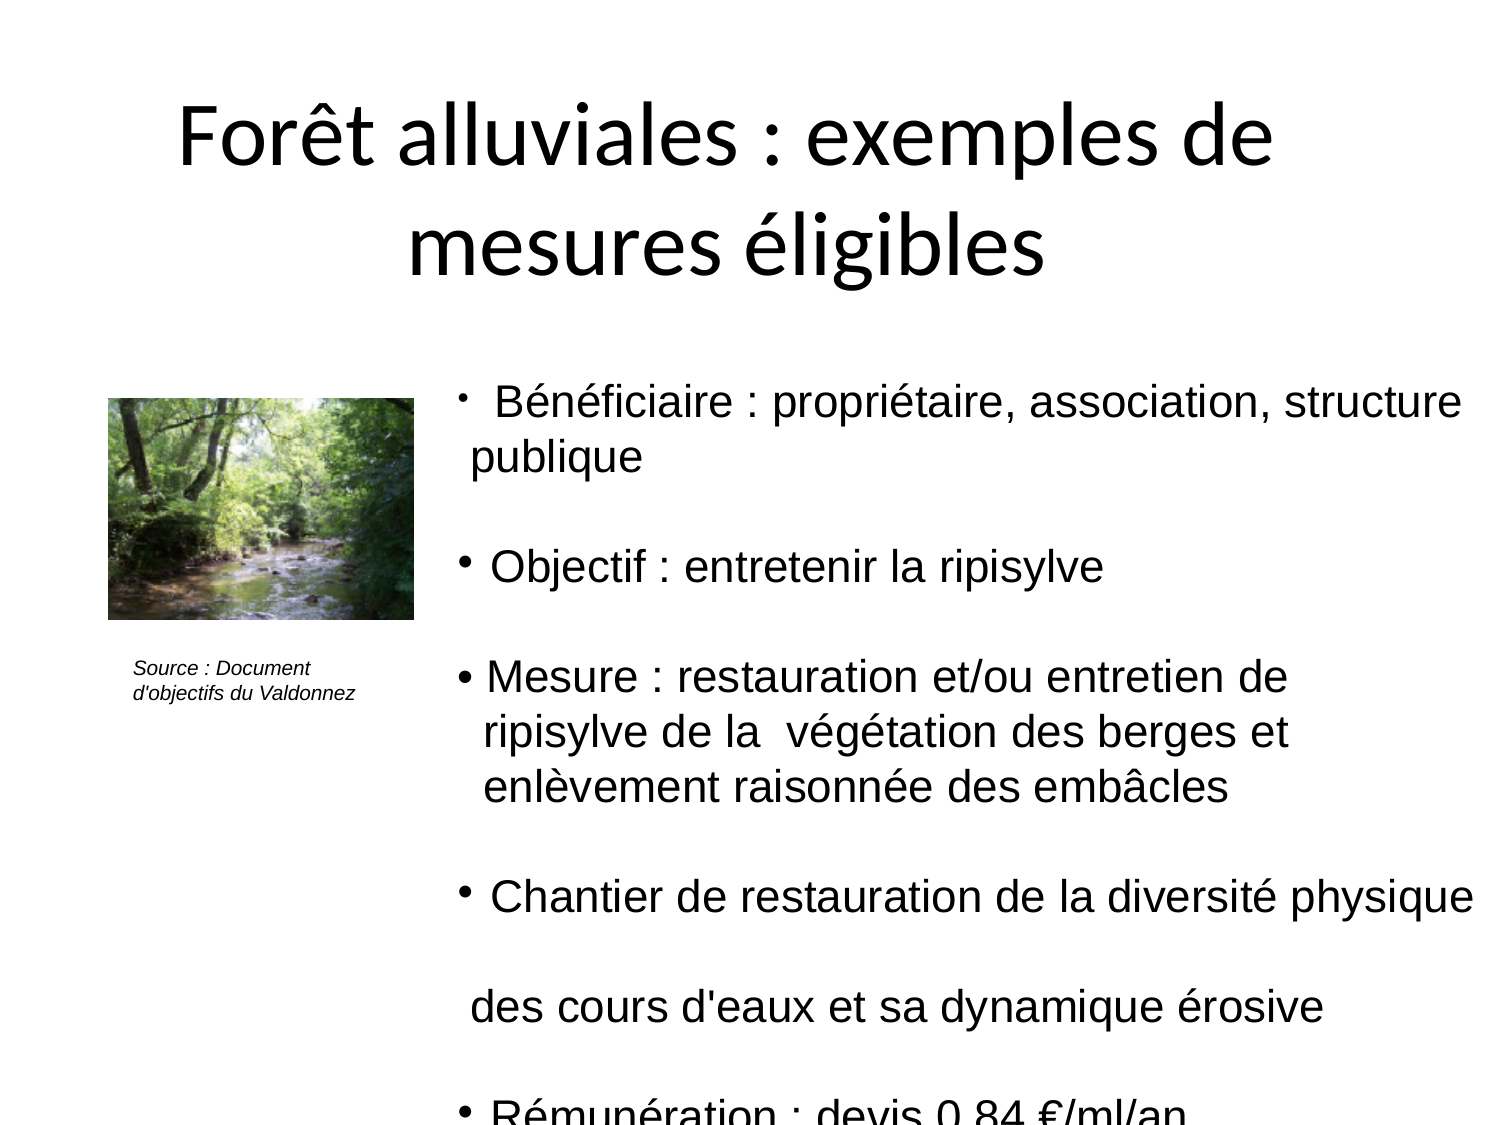

# Forêt alluviales : exemples de mesures éligibles
 Bénéficiaire : propriétaire, association, structure
 publique
 Objectif : entretenir la ripisylve
• Mesure : restauration et/ou entretien de
 ripisylve de la végétation des berges et
 enlèvement raisonnée des embâcles
 Chantier de restauration de la diversité physique
 des cours d'eaux et sa dynamique érosive
 Rémunération : devis 0,84 €/ml/an
Source : Document d'objectifs du Valdonnez